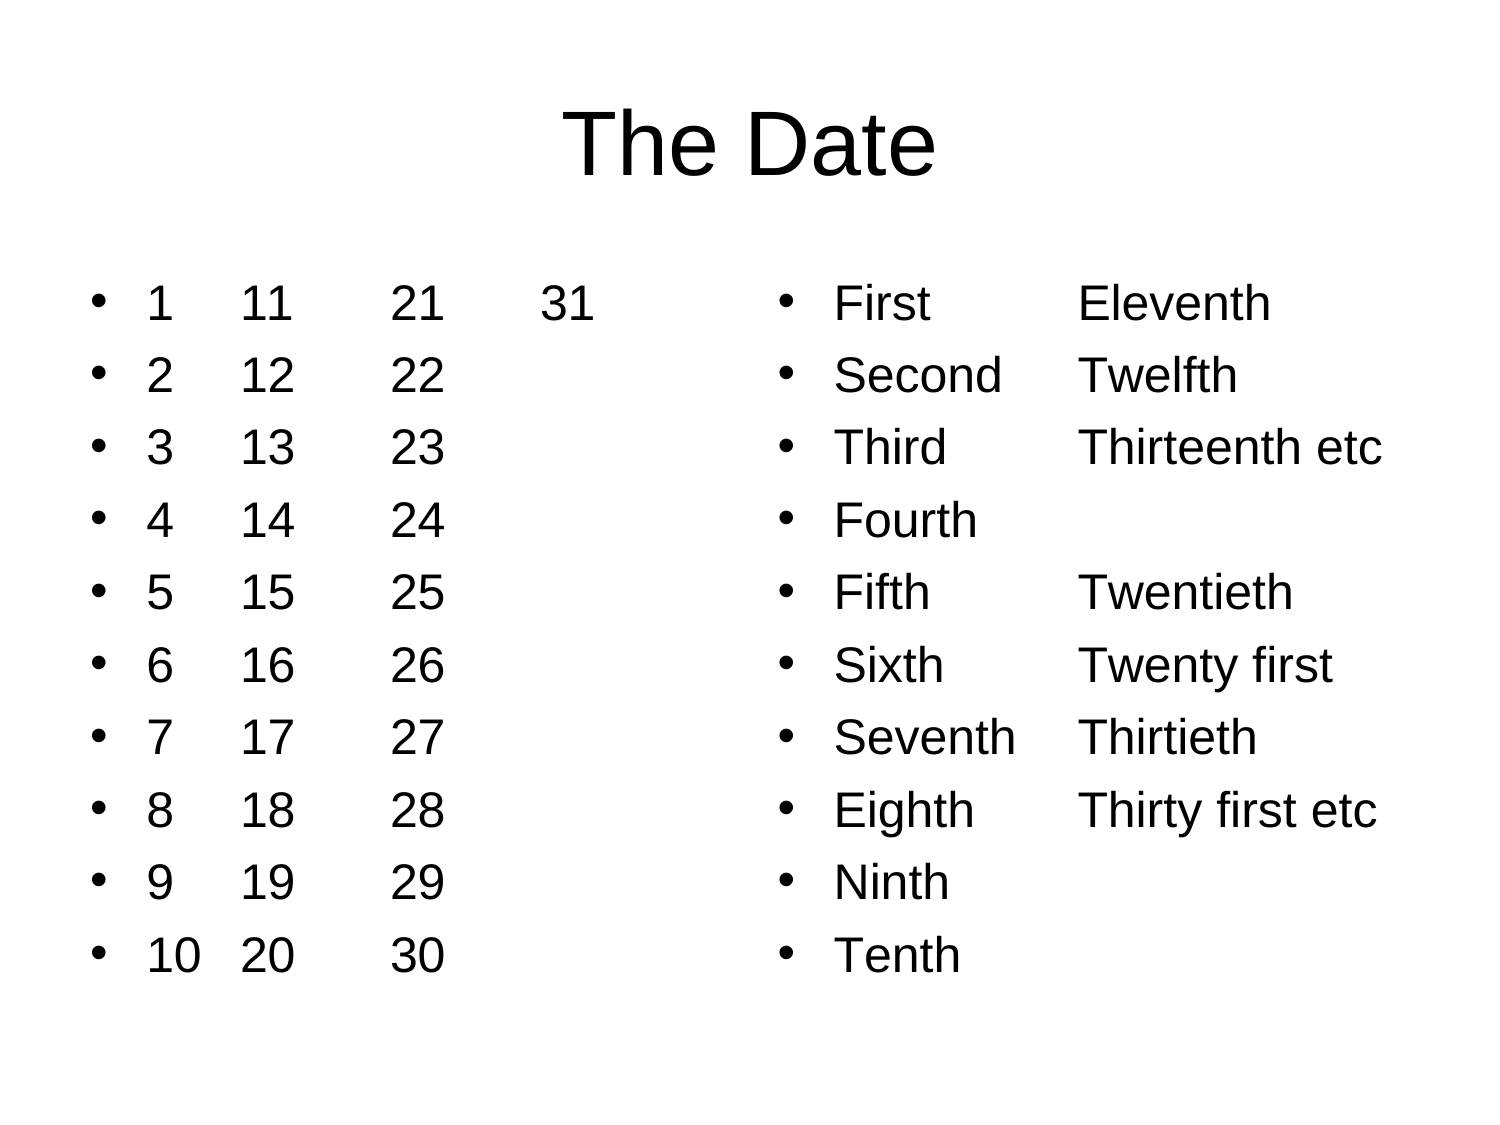

# The Date
1	11	21	31
2	12	22
3	13	23
4	14	24
5	15	25
6	16	26
7	17	27
8	18	28
9	19	29
10	20	30
First	Eleventh
Second	Twelfth
Third	Thirteenth etc
Fourth
Fifth	Twentieth
Sixth	Twenty first
Seventh	Thirtieth
Eighth	Thirty first etc
Ninth
Tenth